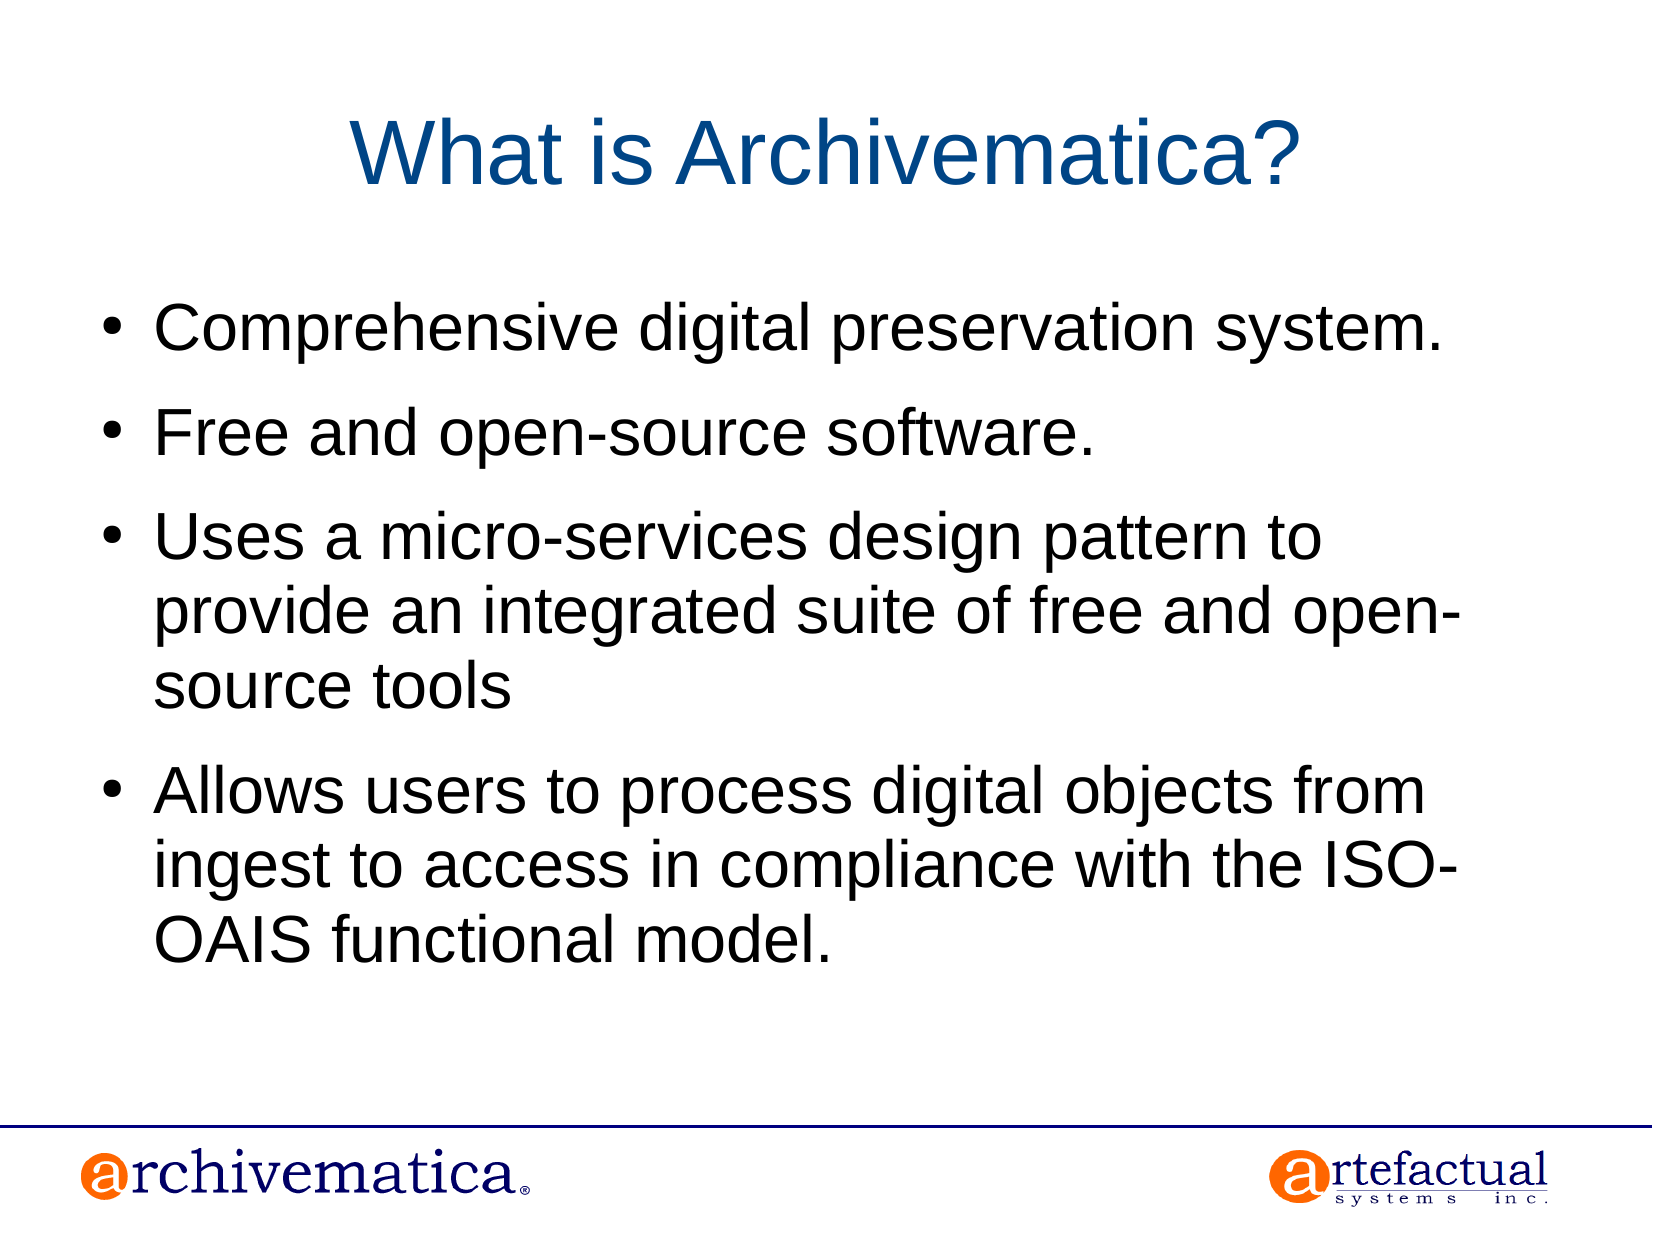

# What is Archivematica?
Comprehensive digital preservation system.
Free and open-source software.
Uses a micro-services design pattern to provide an integrated suite of free and open-source tools
Allows users to process digital objects from ingest to access in compliance with the ISO-OAIS functional model.